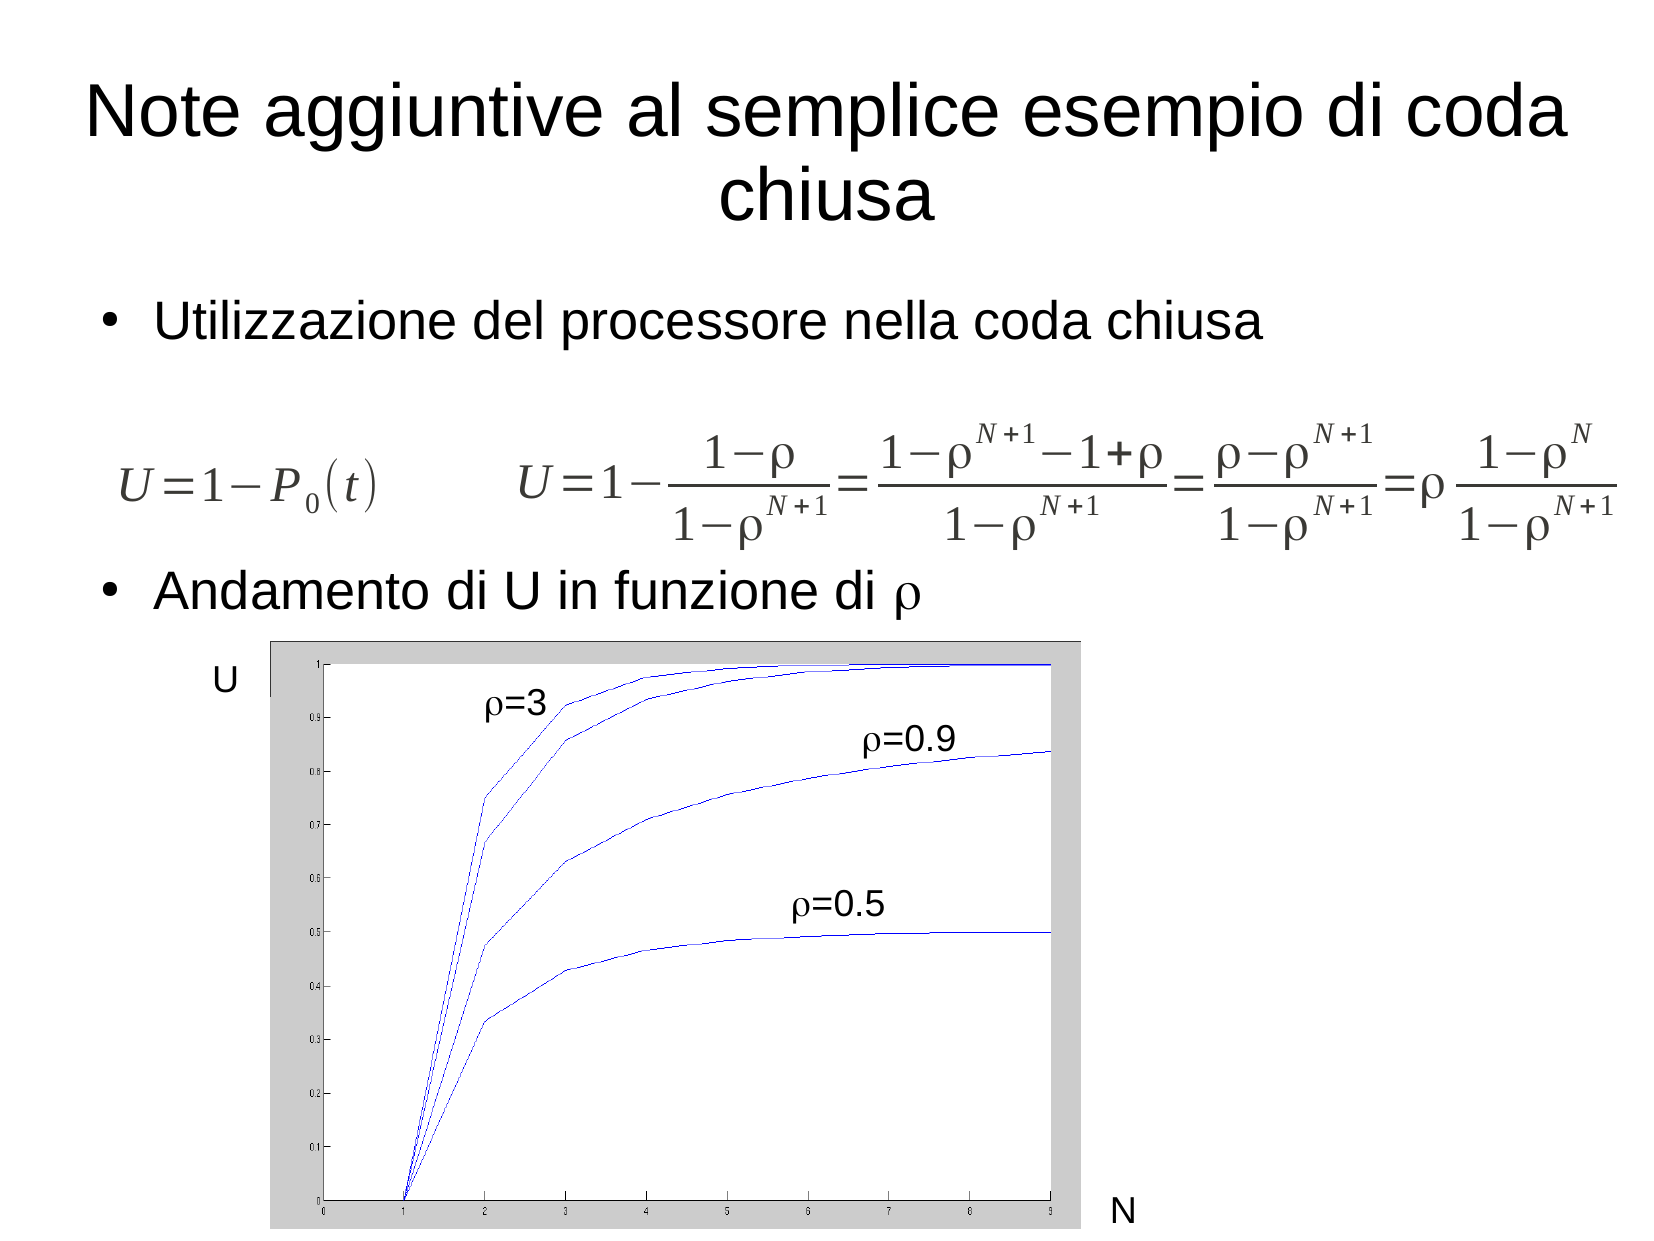

# Note aggiuntive al semplice esempio di coda chiusa
Utilizzazione del processore nella coda chiusa
Andamento di U in funzione di r
U
r=3
r=0.9
r=0.5
N